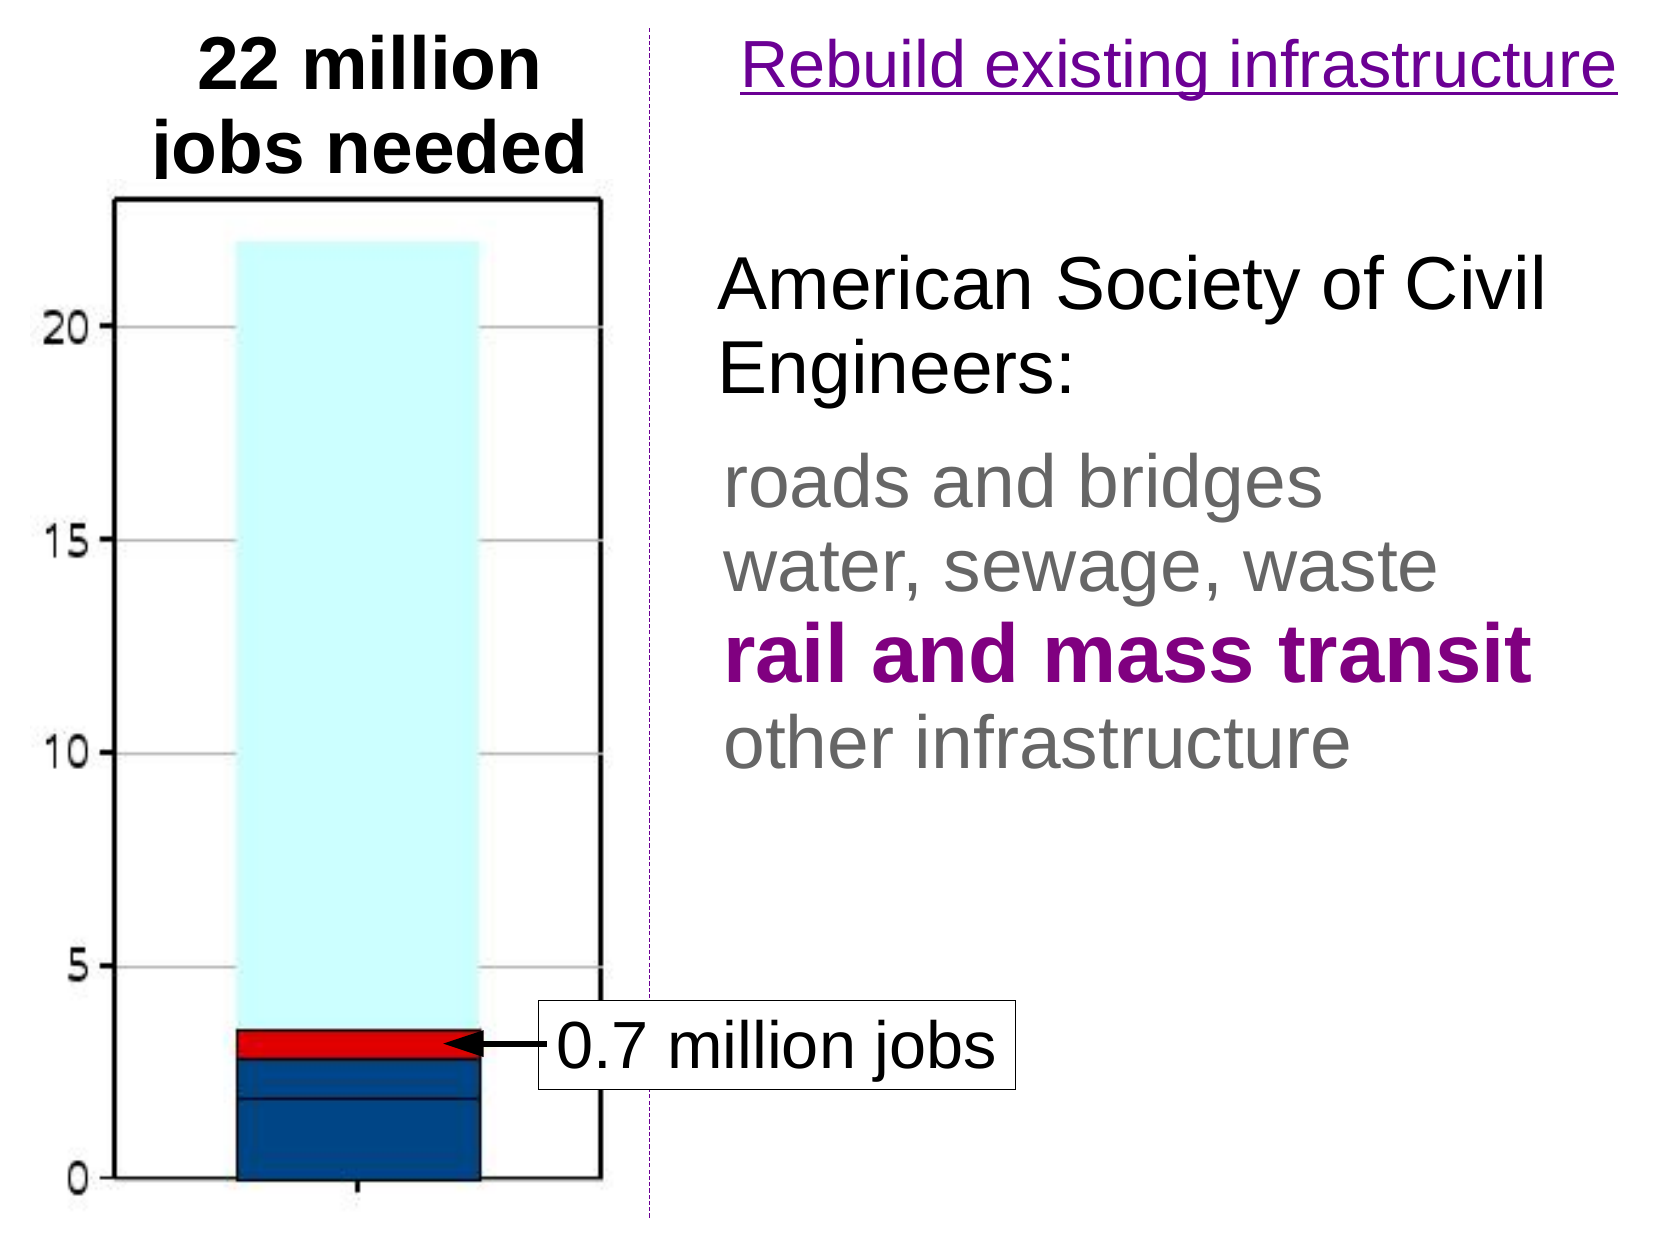

22 million
jobs needed
Rebuild existing infrastructure
American Society of Civil Engineers:
 roads and bridges
 water, sewage, waste
 rail and mass transit
 other infrastructure
0.7 million jobs